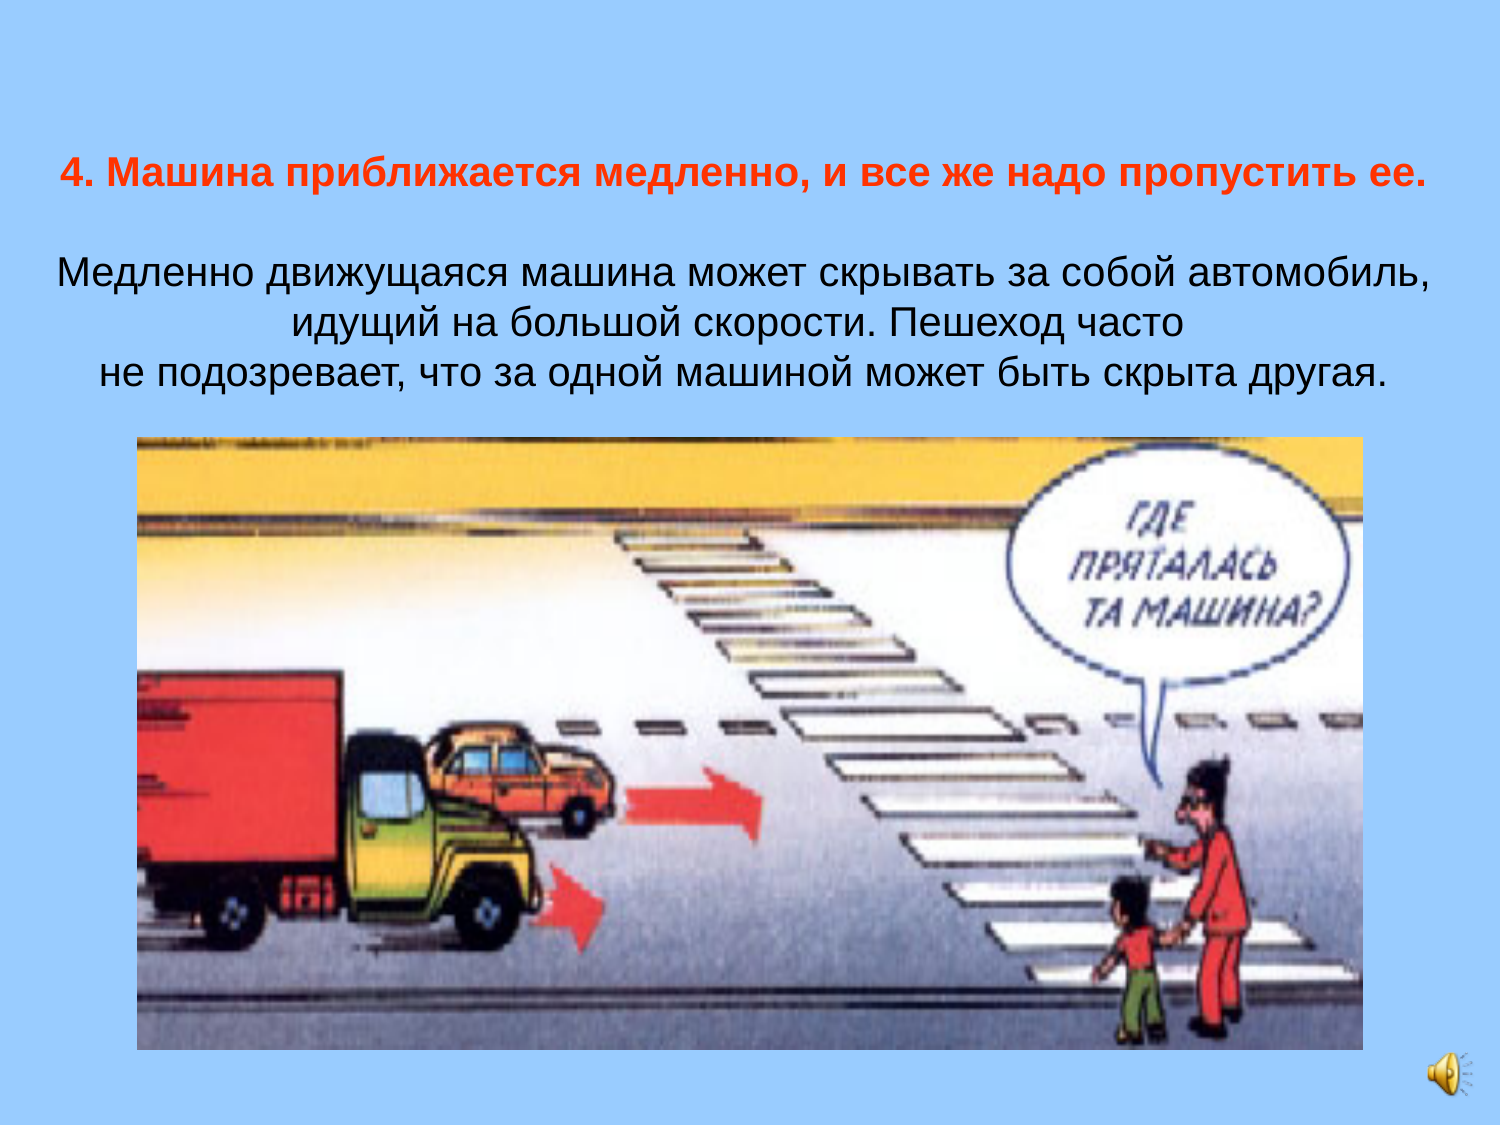

4. Машина приближается медленно, и все же надо пропустить ее.
Медленно движущаяся машина может скрывать за собой автомобиль, идущий на большой скорости. Пешеход часто
не подозревает, что за одной машиной может быть скрыта другая.